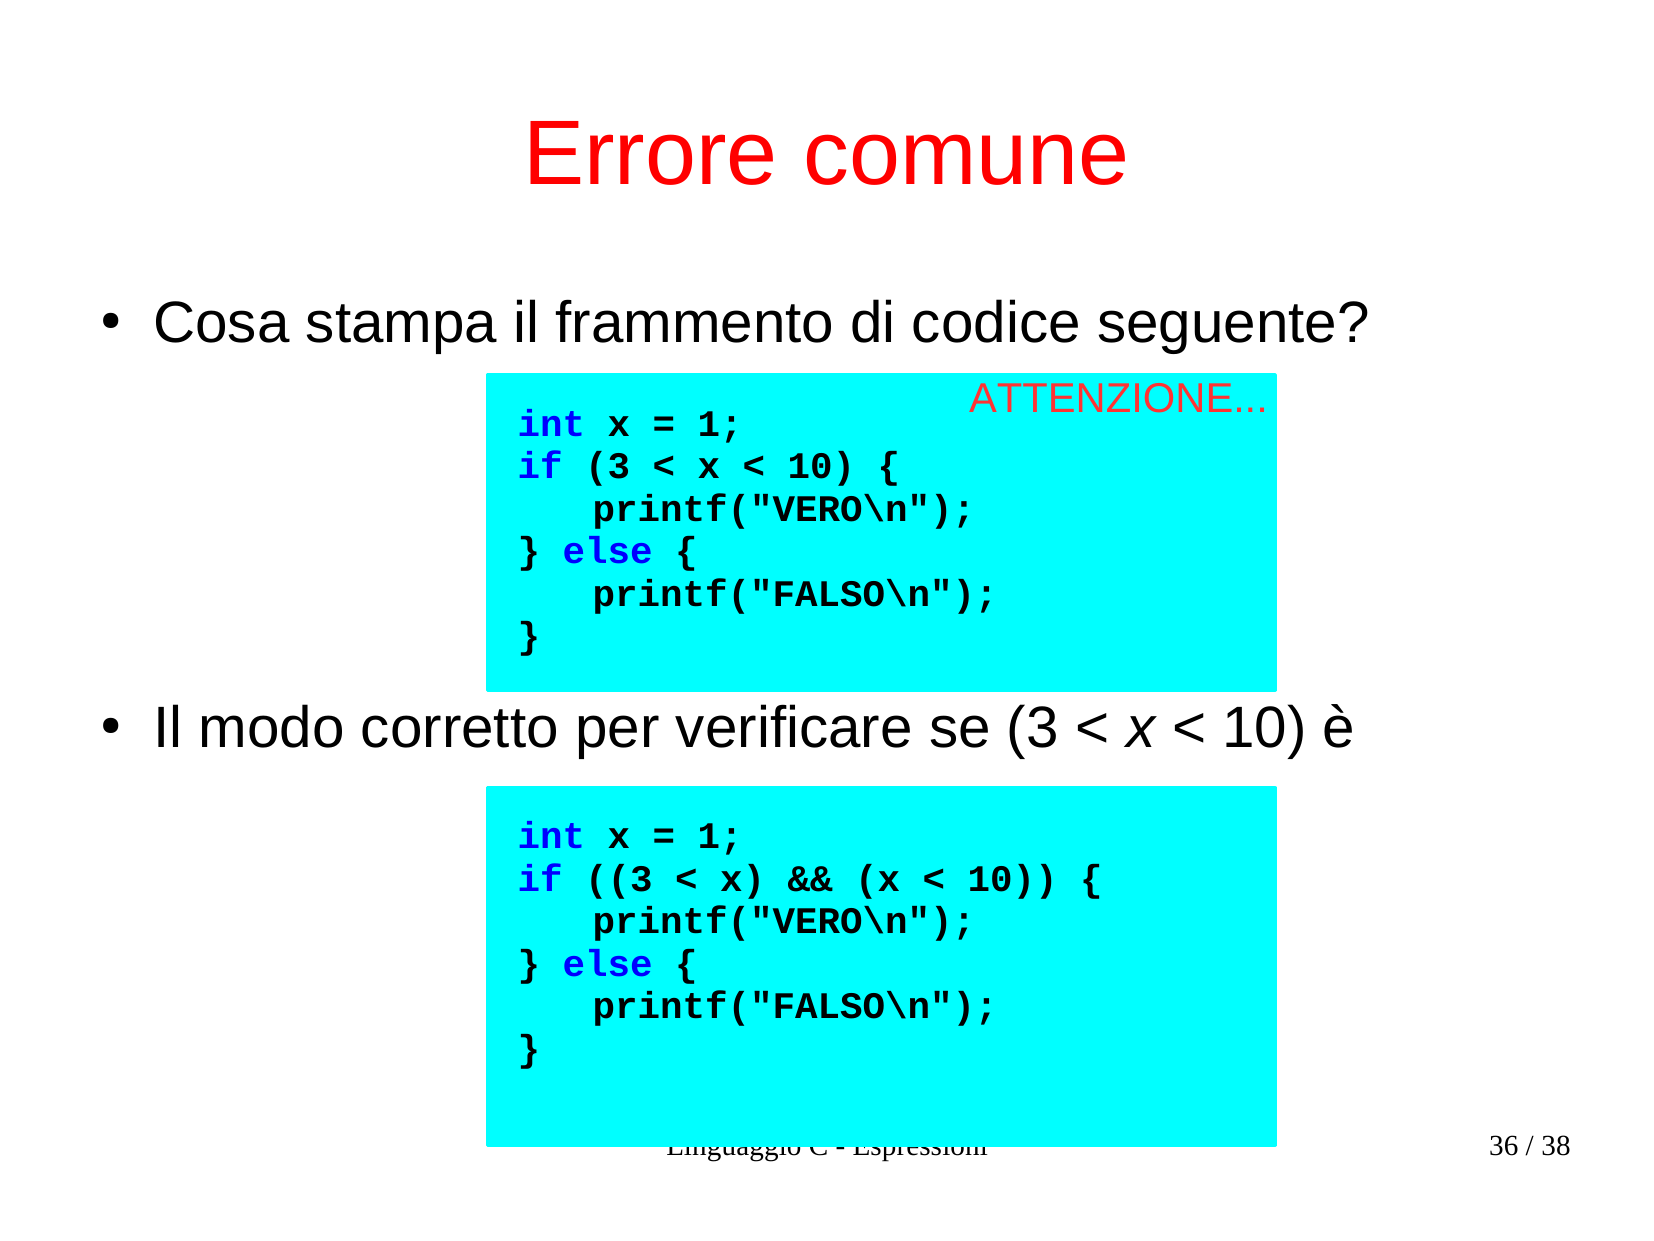

# Errore comune
Cosa stampa il frammento di codice seguente?
Il modo corretto per verificare se (3 < x < 10) è
int x = 1;
if (3 < x < 10) {
	printf("VERO\n");
} else {
	printf("FALSO\n");
}
ATTENZIONE...
int x = 1;
if ((3 < x) && (x < 10)) {
	printf("VERO\n");
} else {
	printf("FALSO\n");
}
Linguaggio C - Espressioni
36